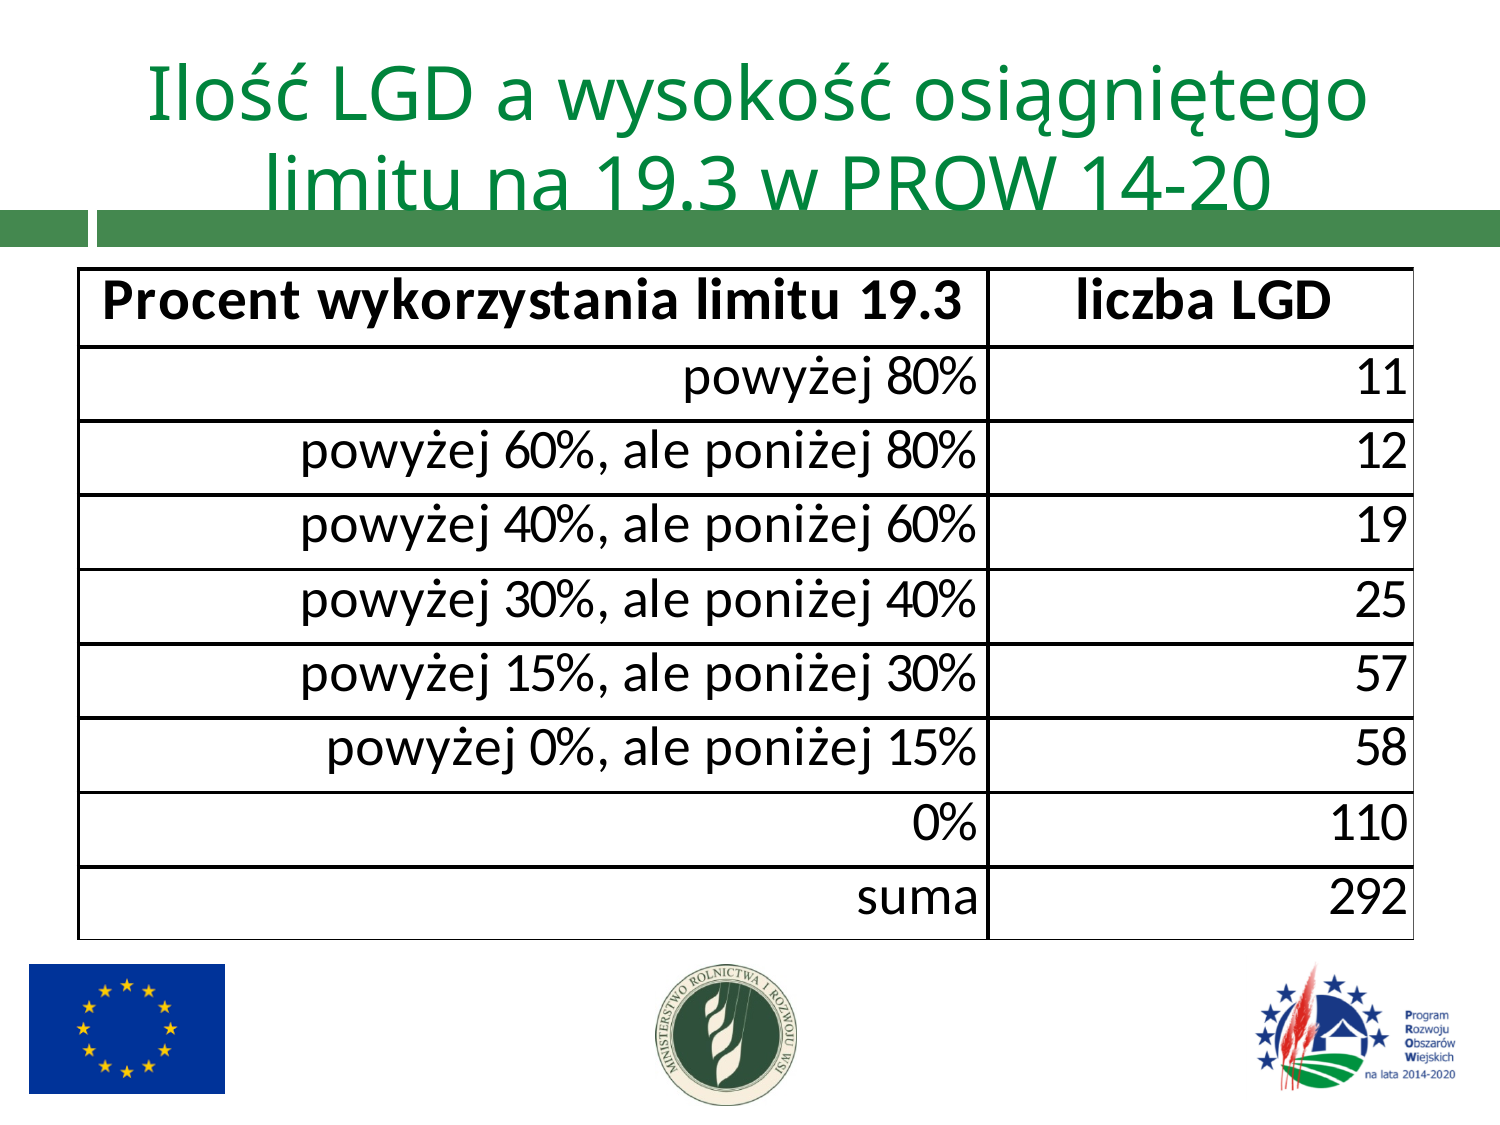

# Ilość LGD a wysokość osiągniętego limitu na 19.3 w PROW 14-20